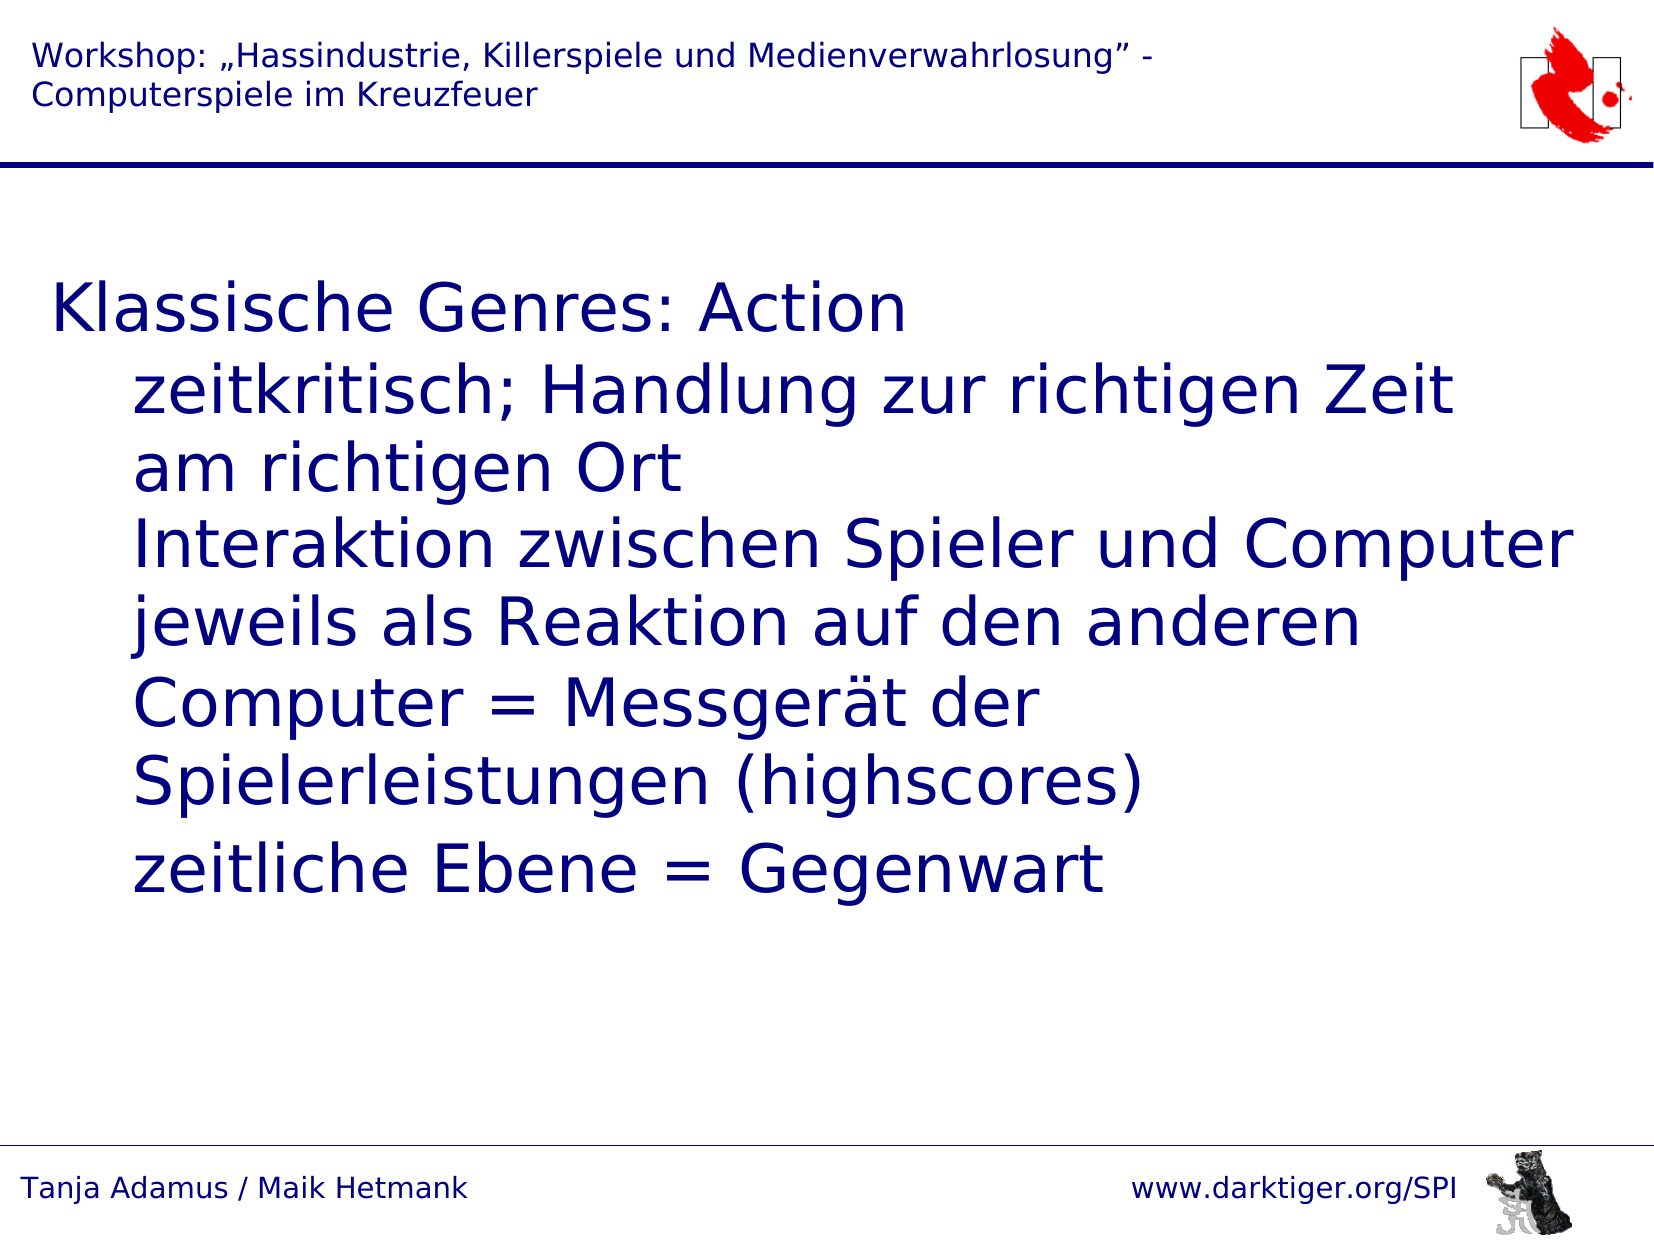

Workshop: „Hassindustrie, Killerspiele und Medienverwahrlosung” - Computerspiele im Kreuzfeuer
Klassische Genres: Action
zeitkritisch; Handlung zur richtigen Zeit am richtigen Ort
Interaktion zwischen Spieler und Computer jeweils als Reaktion auf den anderen
Computer = Messgerät der Spielerleistungen (highscores)
zeitliche Ebene = Gegenwart